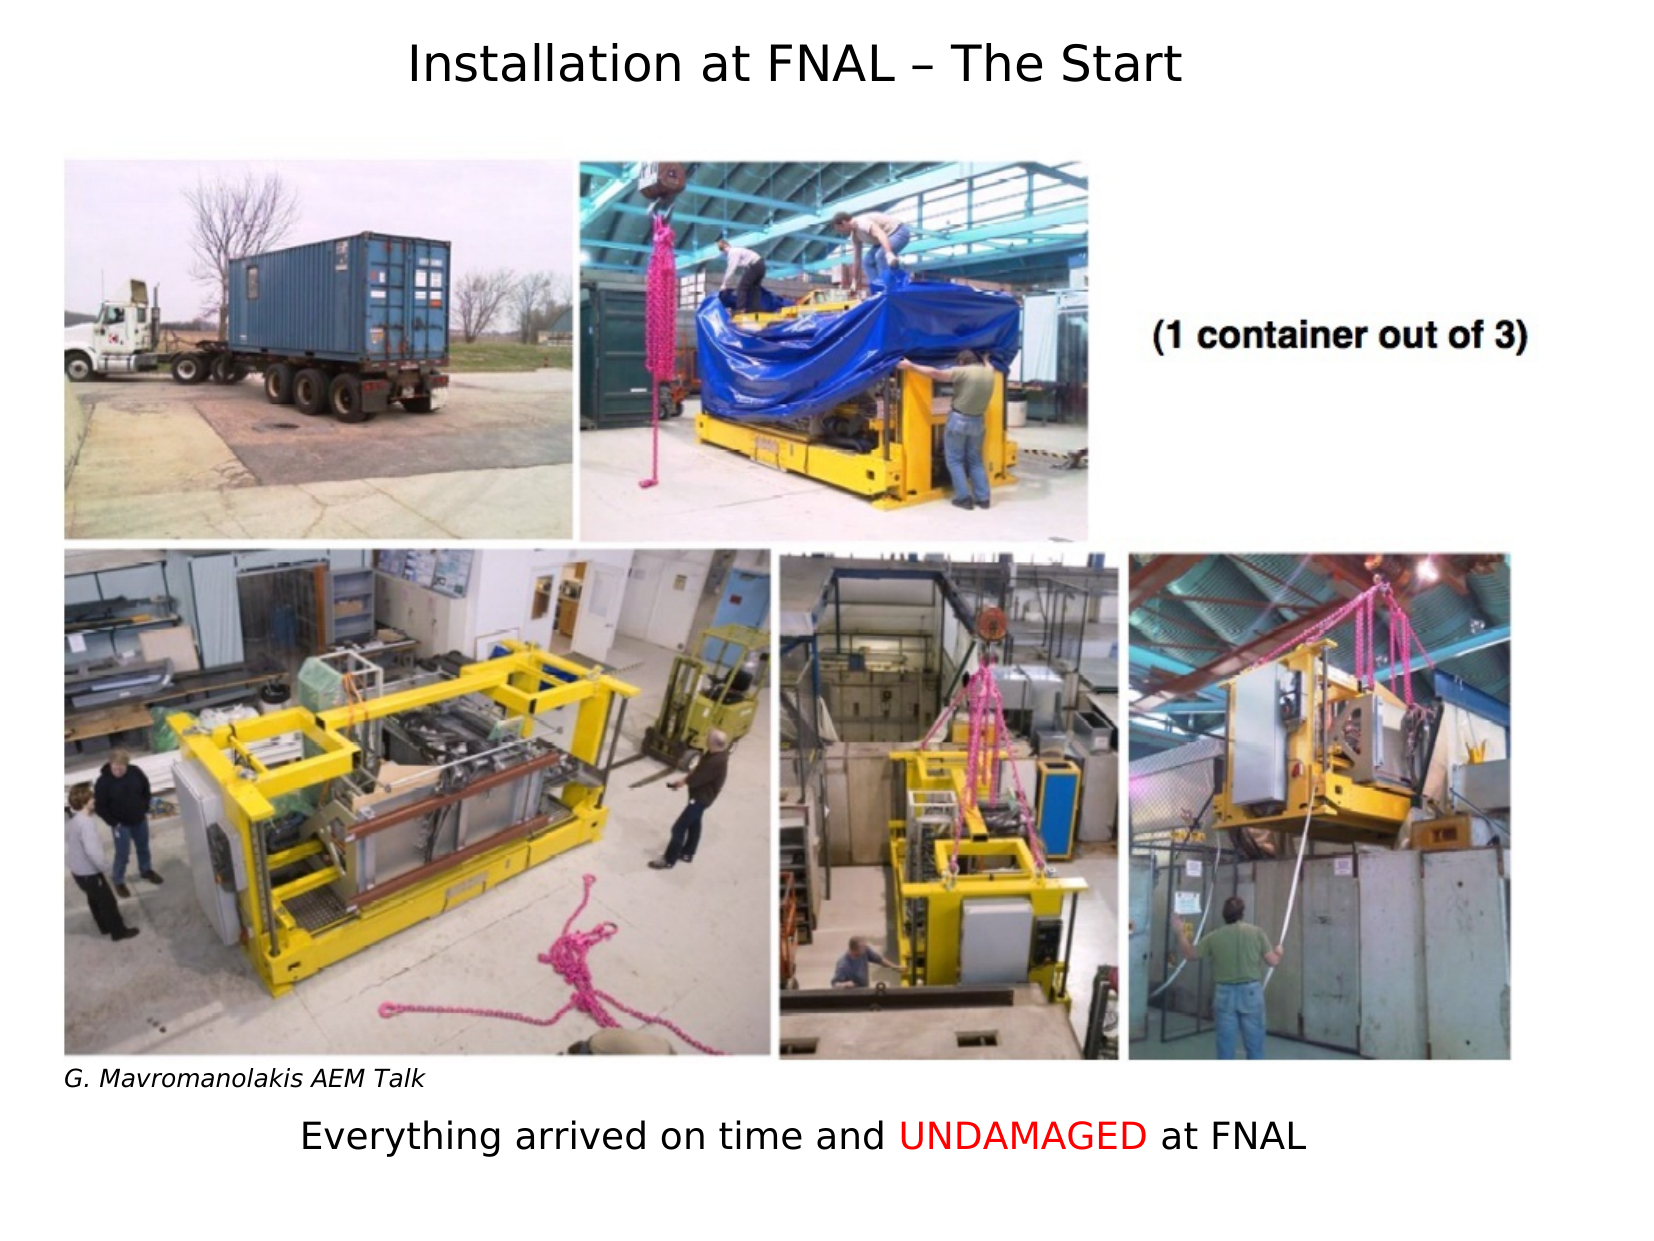

Installation at FNAL – The Start
G. Mavromanolakis AEM Talk
Everything arrived on time and UNDAMAGED at FNAL